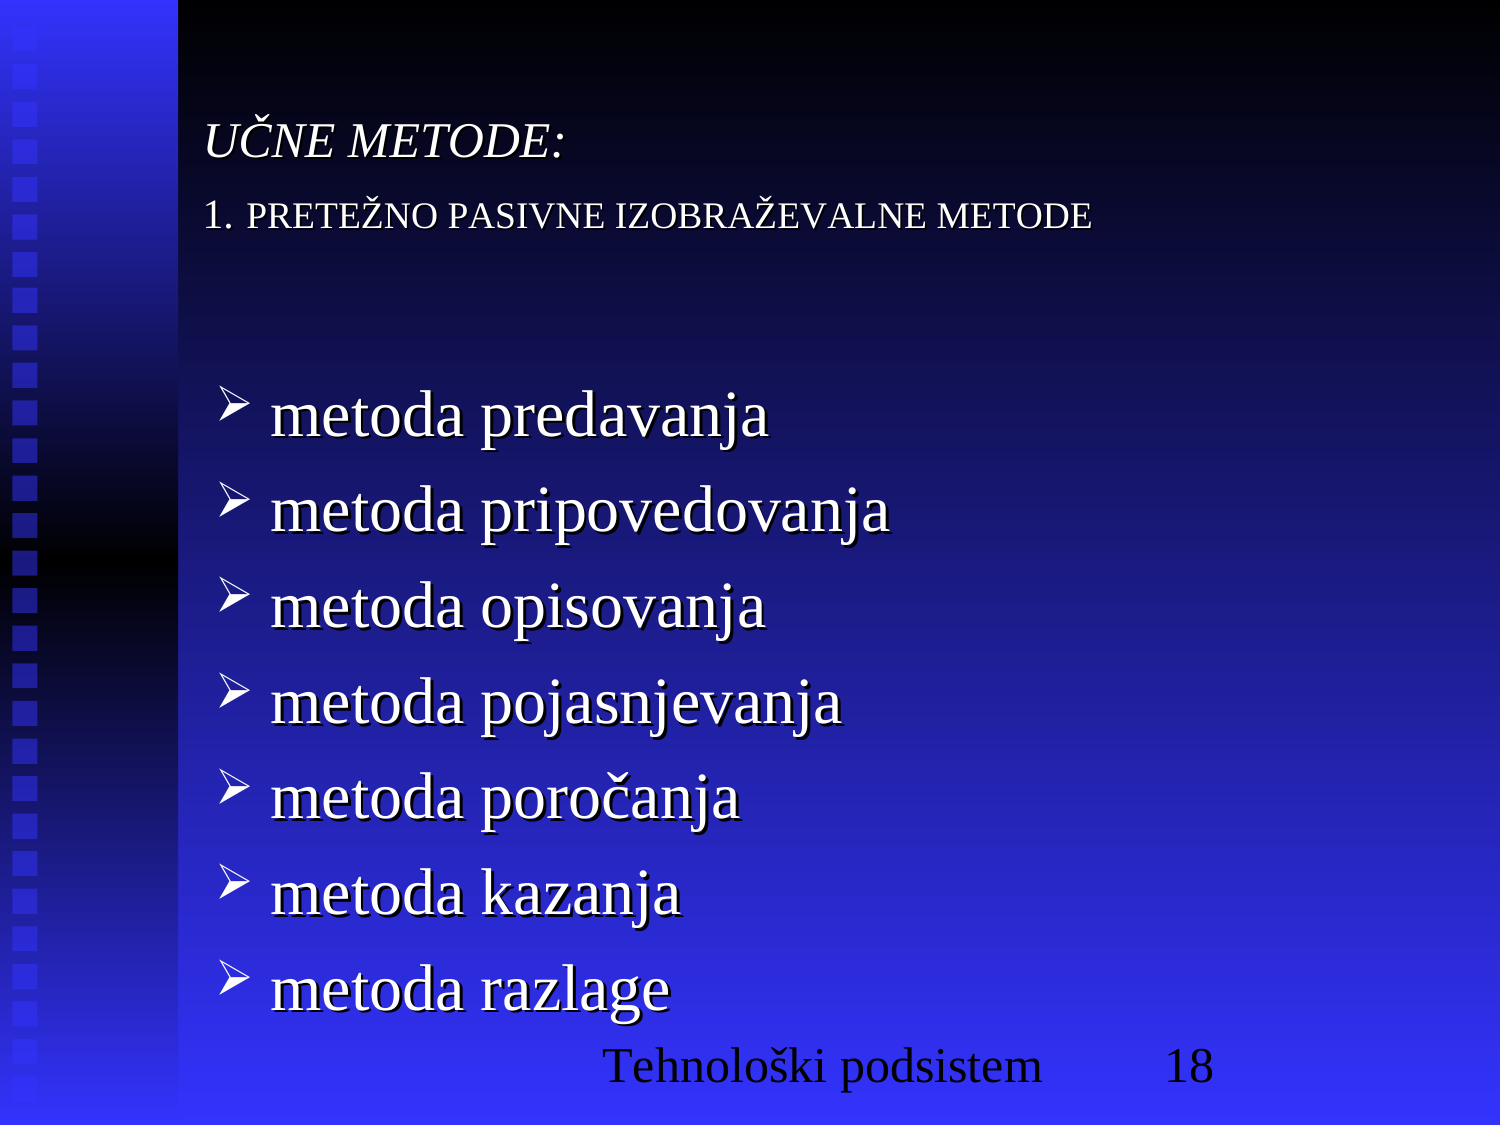

# UČNE METODE: 1. PRETEŽNO PASIVNE IZOBRAŽEVALNE METODE
metoda predavanja
metoda pripovedovanja
metoda opisovanja
metoda pojasnjevanja
metoda poročanja
metoda kazanja
metoda razlage
Tehnološki podsistem
18